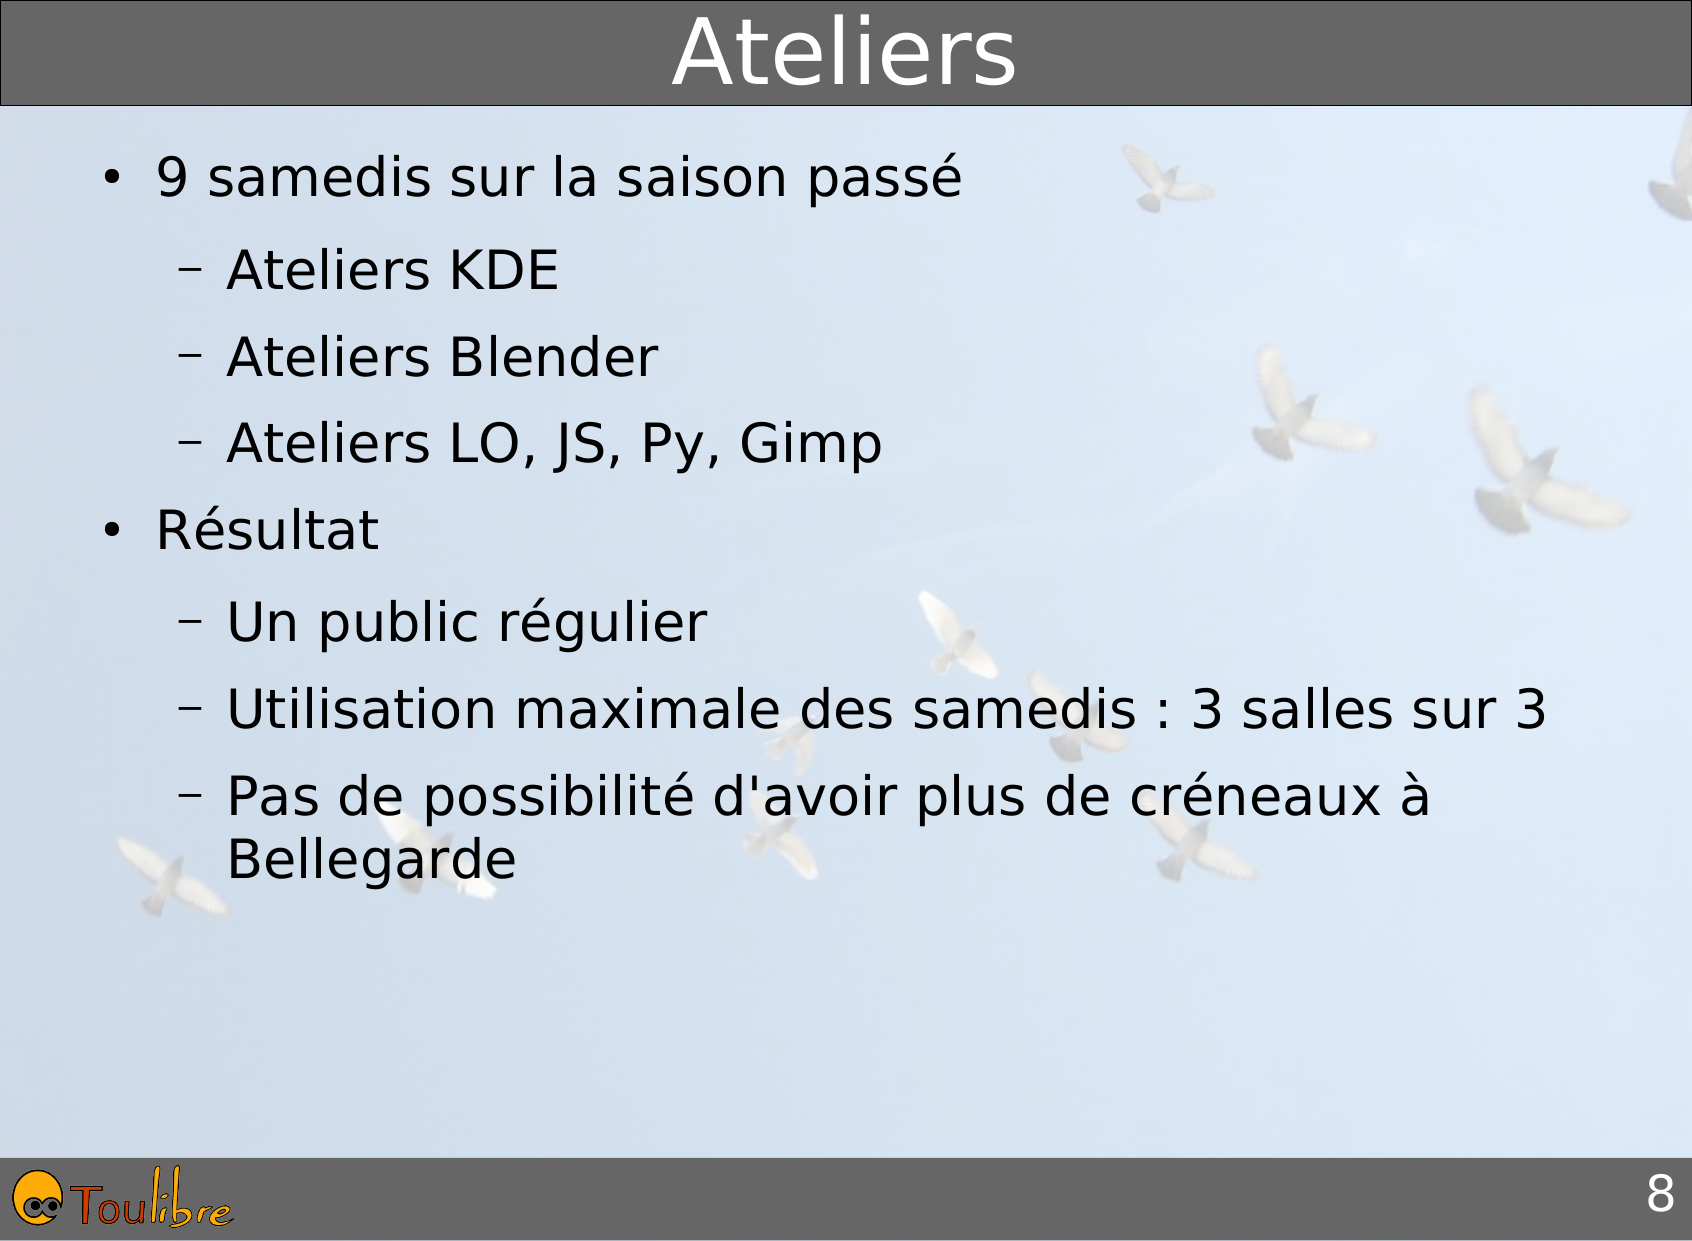

# Ateliers
9 samedis sur la saison passé
Ateliers KDE
Ateliers Blender
Ateliers LO, JS, Py, Gimp
Résultat
Un public régulier
Utilisation maximale des samedis : 3 salles sur 3
Pas de possibilité d'avoir plus de créneaux à Bellegarde